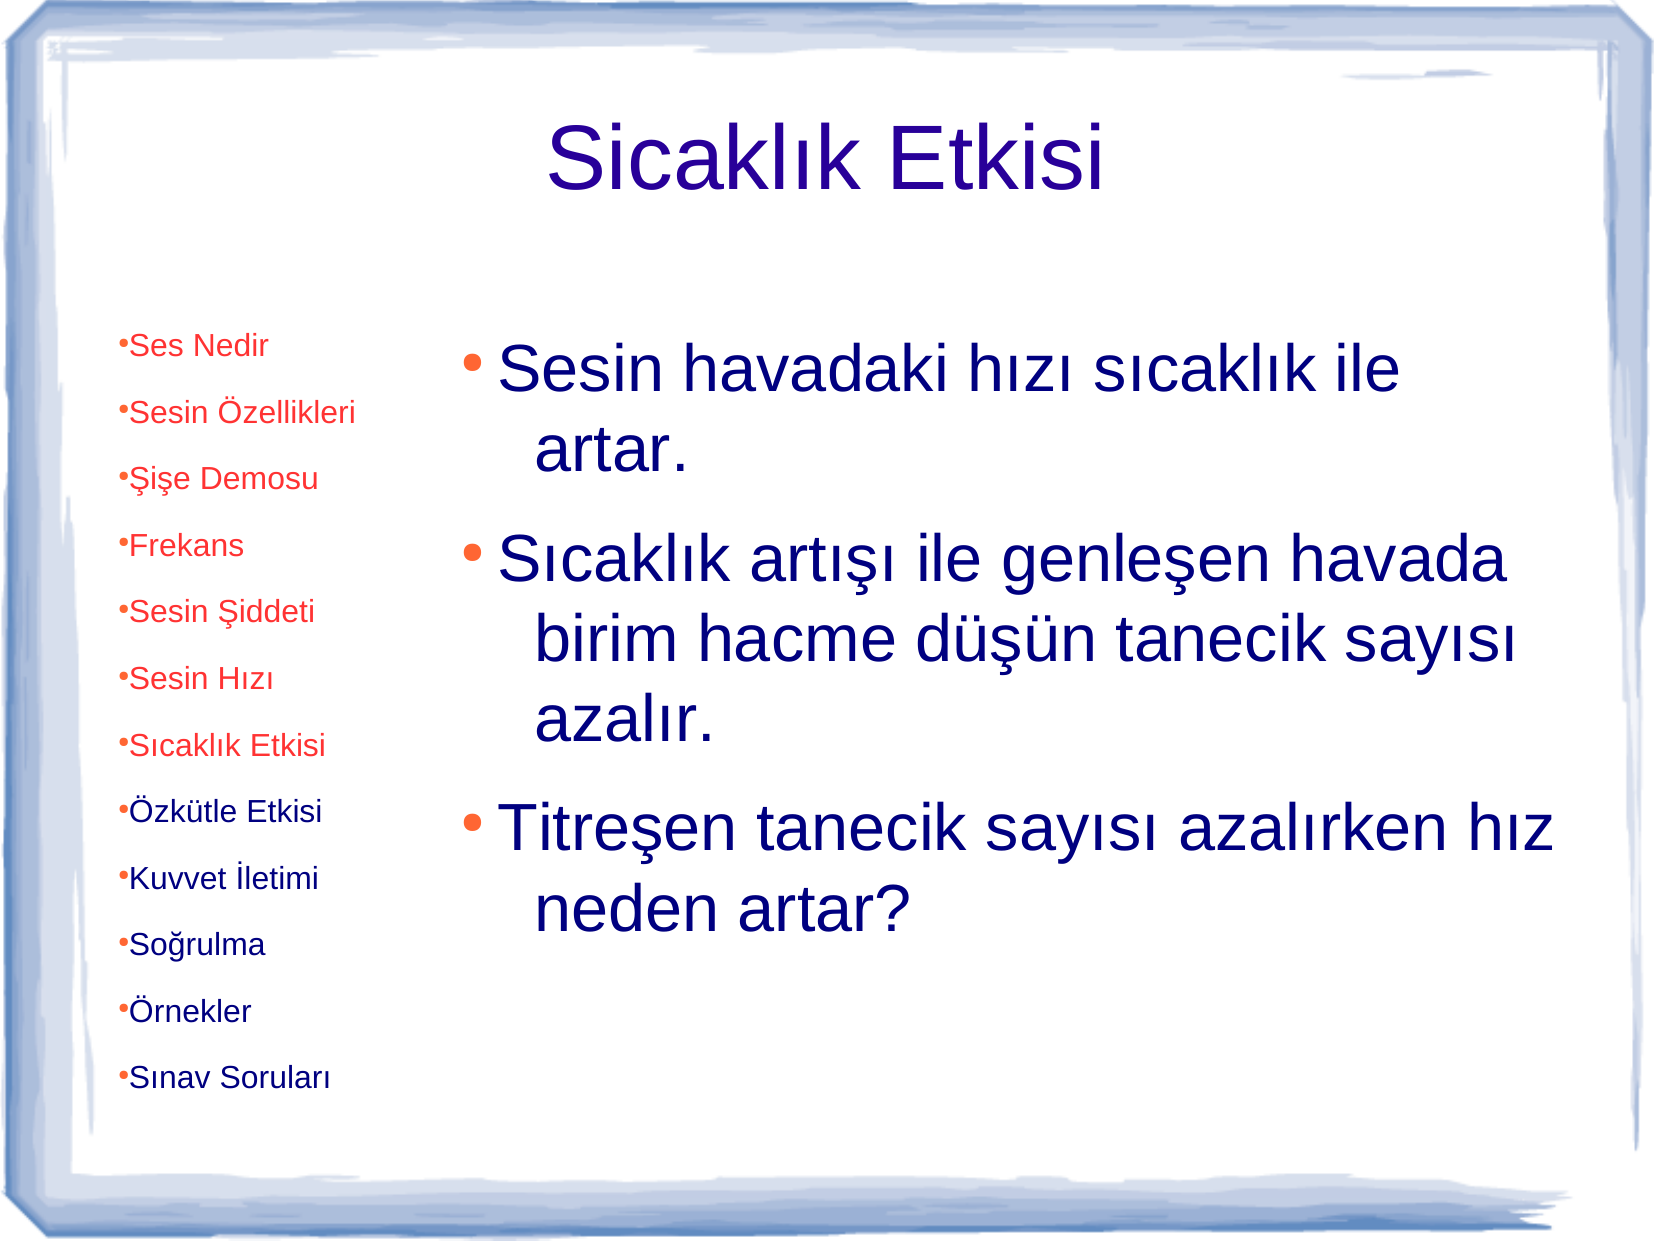

# Sicaklık Etkisi
Ses Nedir
Sesin Özellikleri
Şişe Demosu
Frekans
Sesin Şiddeti
Sesin Hızı
Sıcaklık Etkisi
Özkütle Etkisi
Kuvvet İletimi
Soğrulma
Örnekler
Sınav Soruları
Sesin havadaki hızı sıcaklık ile artar.
Sıcaklık artışı ile genleşen havada birim hacme düşün tanecik sayısı azalır.
Titreşen tanecik sayısı azalırken hız neden artar?